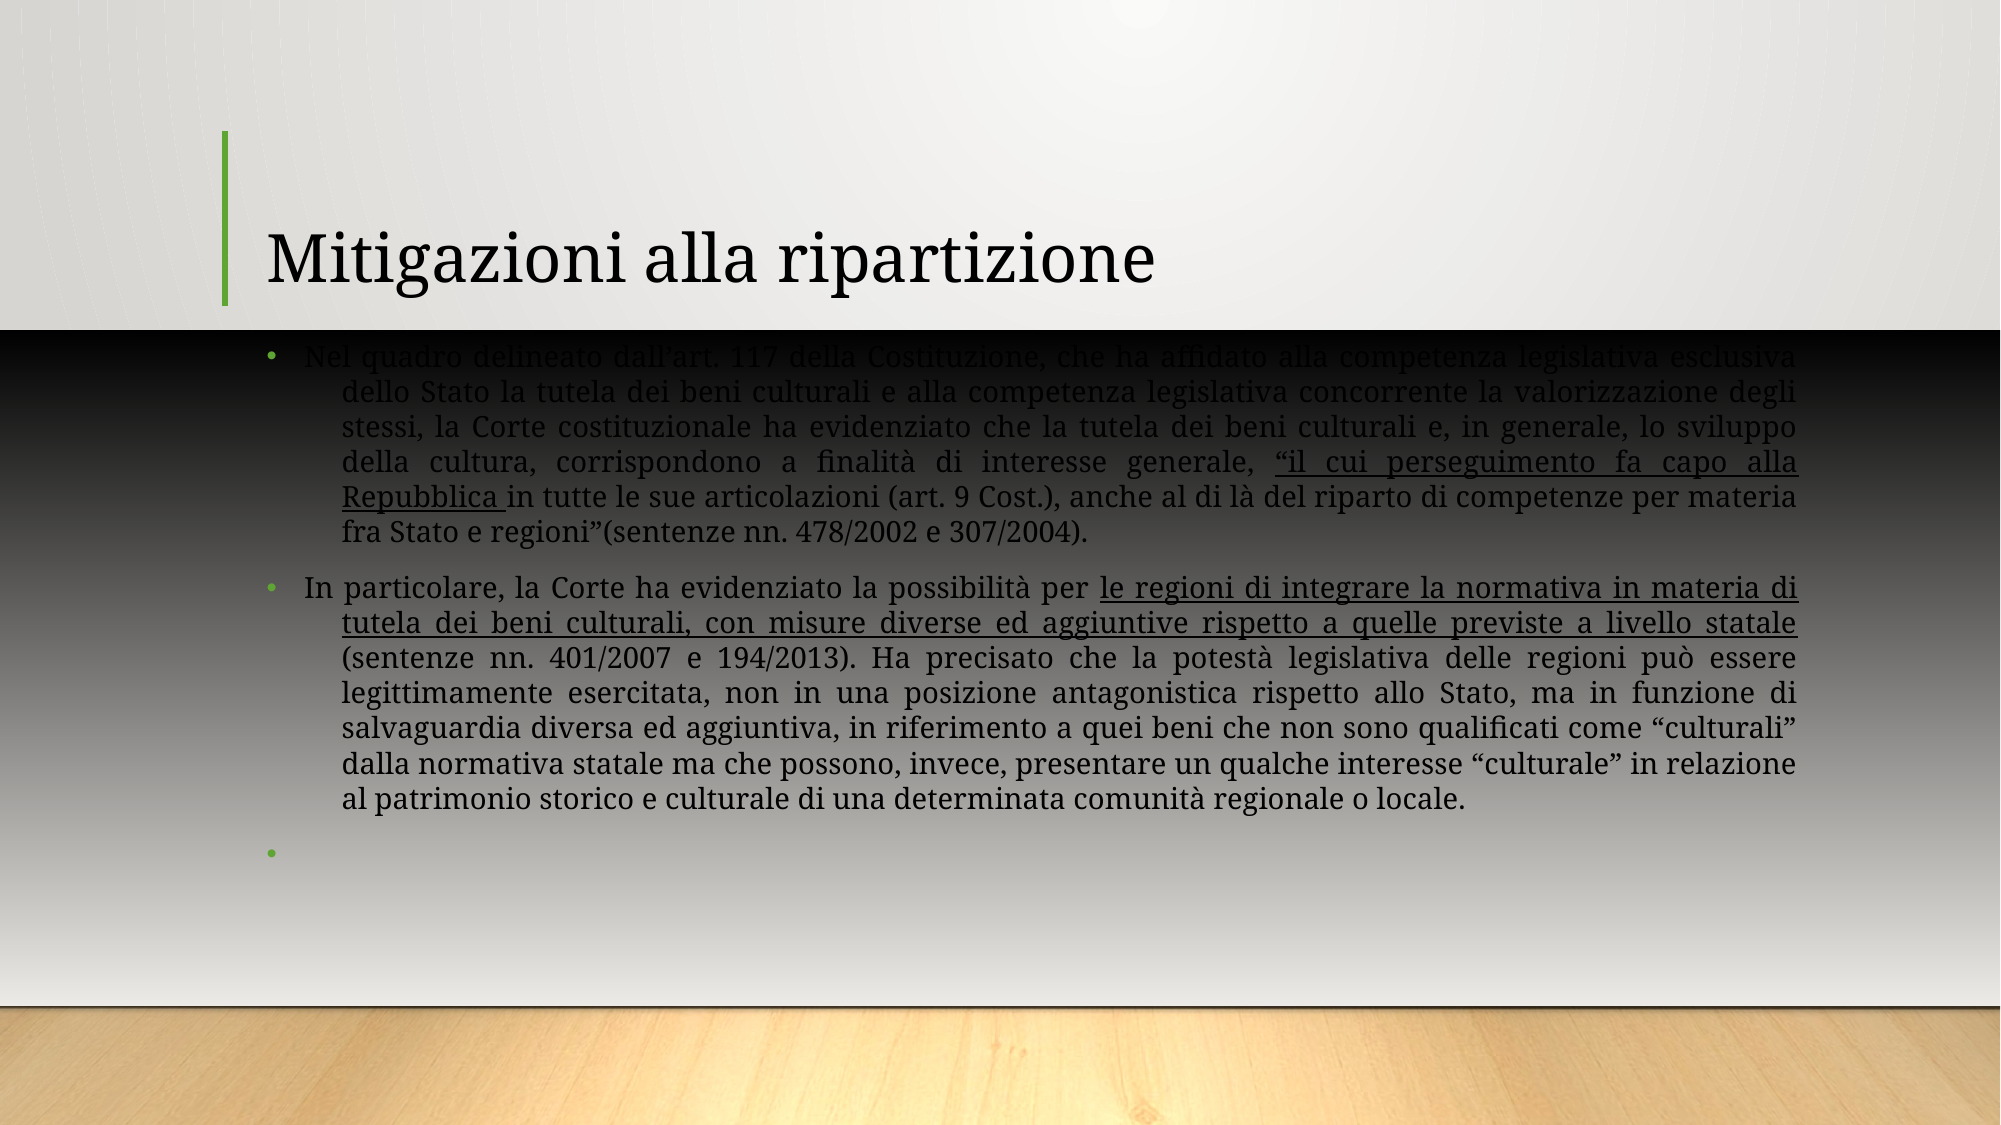

# Mitigazioni alla ripartizione
Nel quadro delineato dall’art. 117 della Costituzione, che ha affidato alla competenza legislativa esclusiva dello Stato la tutela dei beni culturali e alla competenza legislativa concorrente la valorizzazione degli stessi, la Corte costituzionale ha evidenziato che la tutela dei beni culturali e, in generale, lo sviluppo della cultura, corrispondono a finalità di interesse generale, “il cui perseguimento fa capo alla Repubblica in tutte le sue articolazioni (art. 9 Cost.), anche al di là del riparto di competenze per materia fra Stato e regioni”(sentenze nn. 478/2002 e 307/2004).
In particolare, la Corte ha evidenziato la possibilità per le regioni di integrare la normativa in materia di tutela dei beni culturali, con misure diverse ed aggiuntive rispetto a quelle previste a livello statale (sentenze nn. 401/2007 e 194/2013). Ha precisato che la potestà legislativa delle regioni può essere legittimamente esercitata, non in una posizione antagonistica rispetto allo Stato, ma in funzione di salvaguardia diversa ed aggiuntiva, in riferimento a quei beni che non sono qualificati come “culturali” dalla normativa statale ma che possono, invece, presentare un qualche interesse “culturale” in relazione al patrimonio storico e culturale di una determinata comunità regionale o locale.